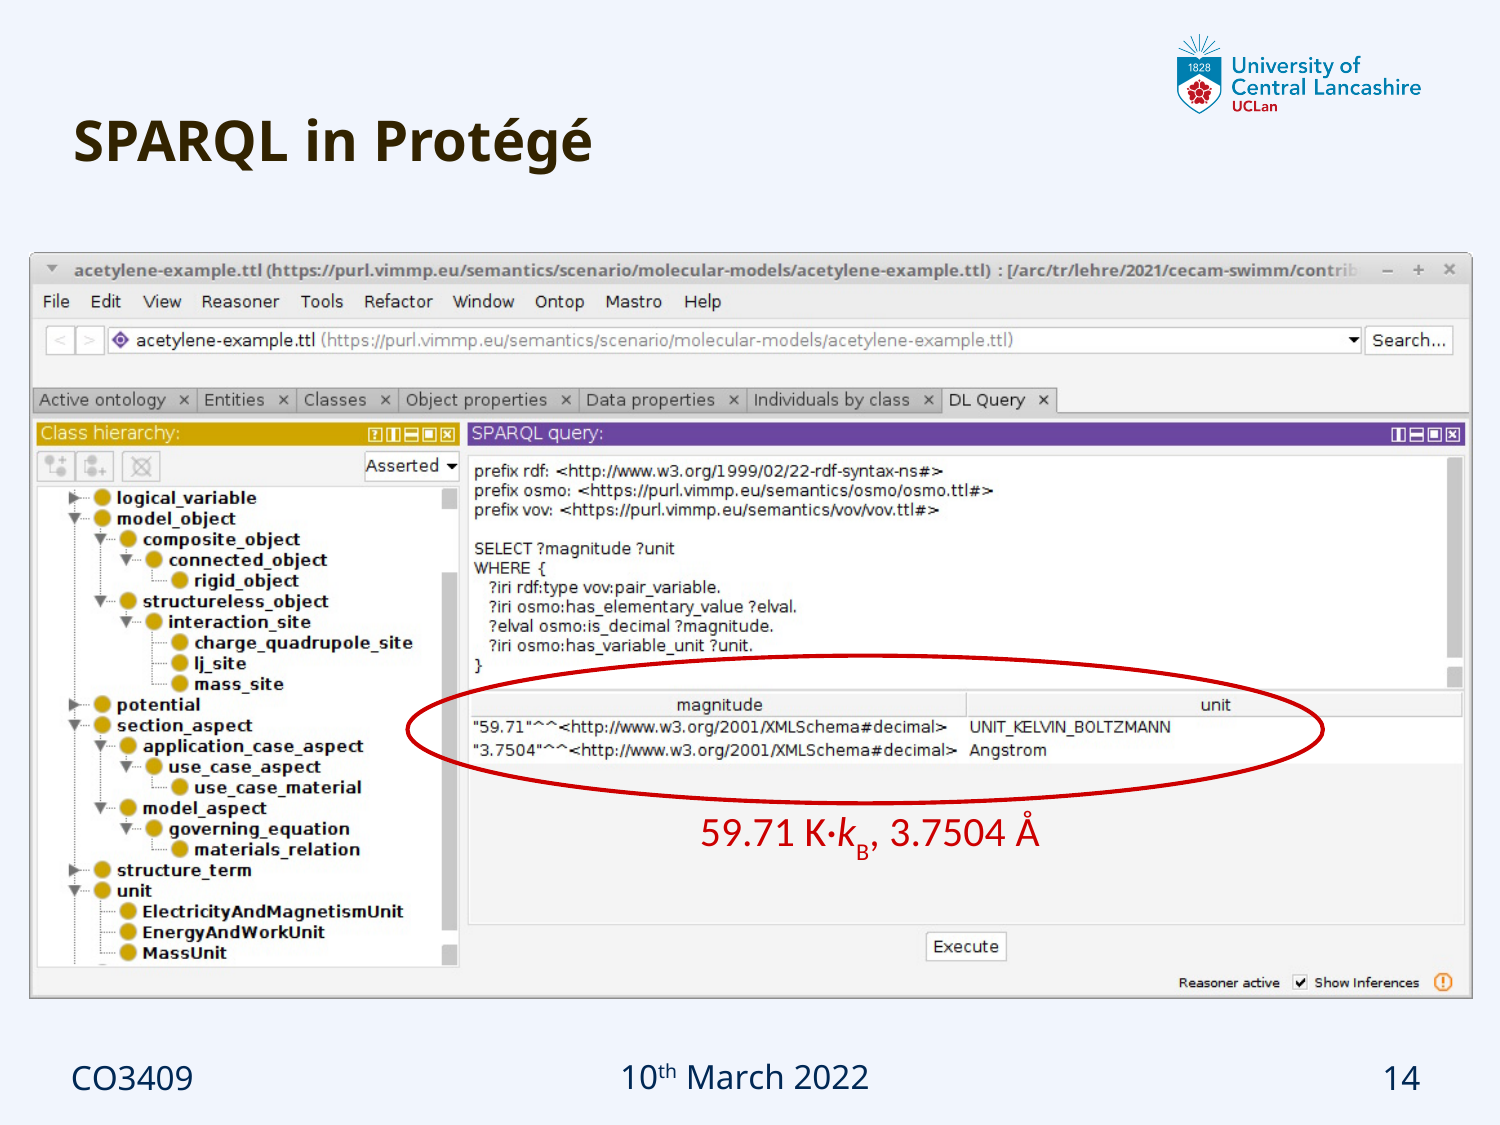

# SPARQL in Protégé
59.71 K·kB, 3.7504 Å